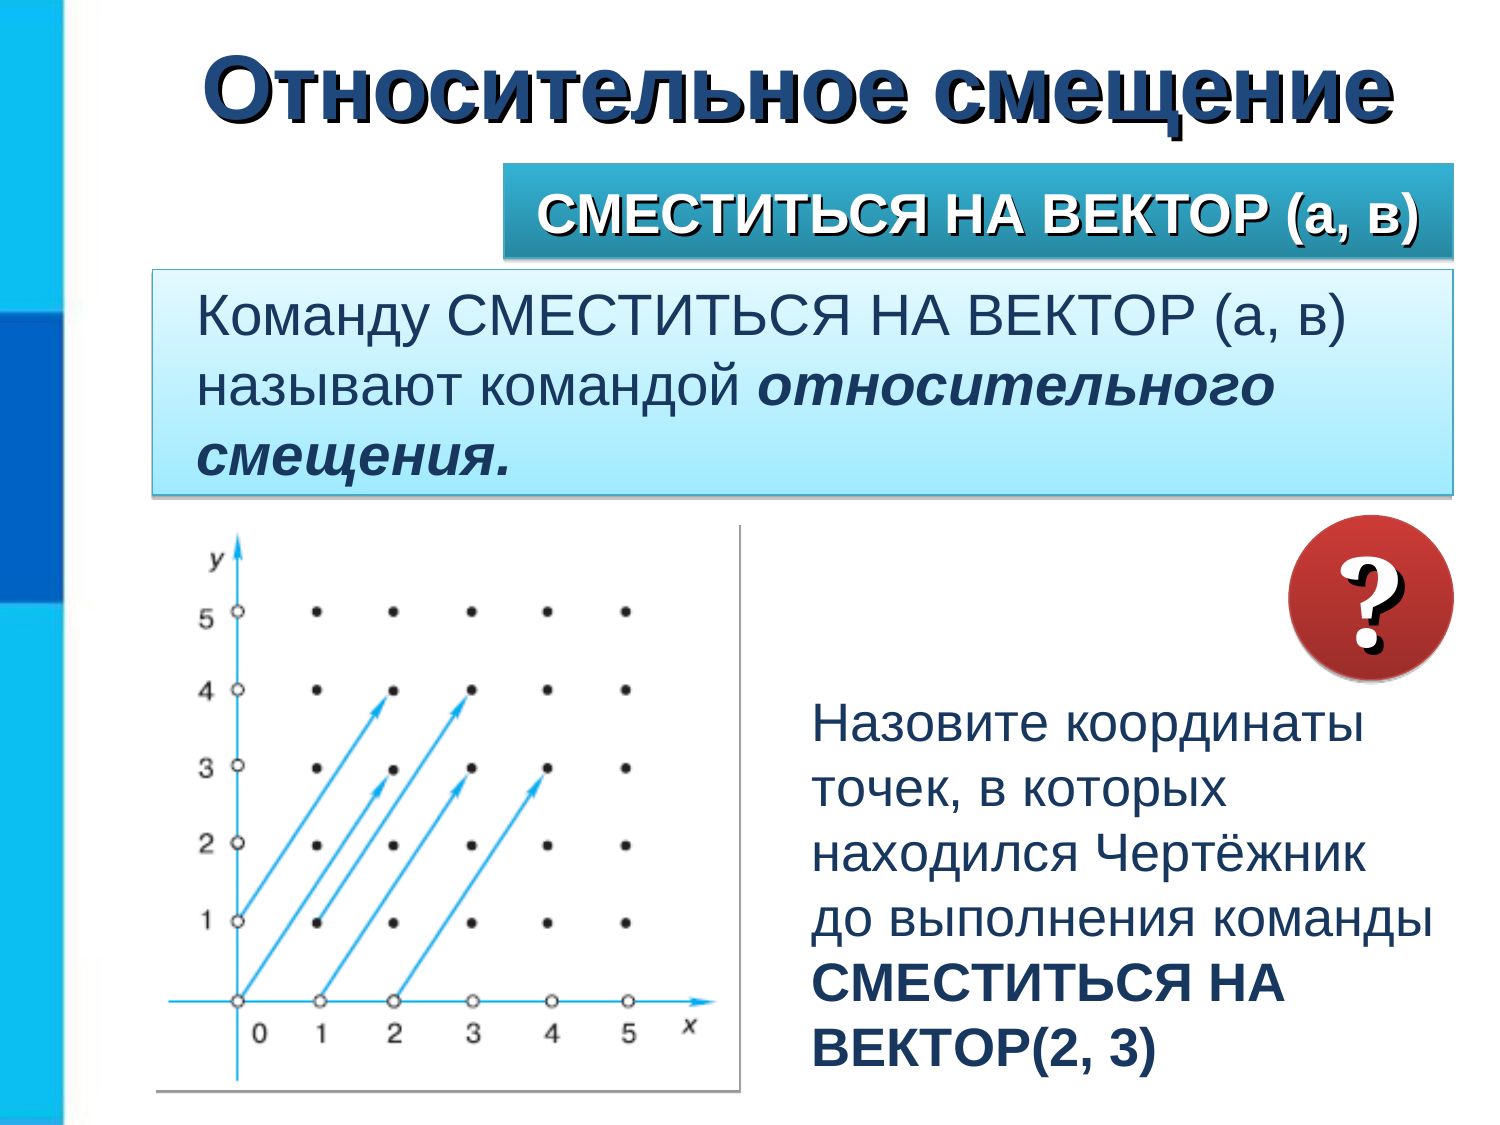

Относительное смещение
# СМЕСТИТЬСЯ НА ВЕКТОР (а, в)
Команду СМЕСТИТЬСЯ НА ВЕКТОР (а, в) называют командой относительного смещения.
?
Назовите координаты точек, в которых находился Чертёжник
до выполнения команды
СМЕСТИТЬСЯ НА ВЕКТОР(2, 3)